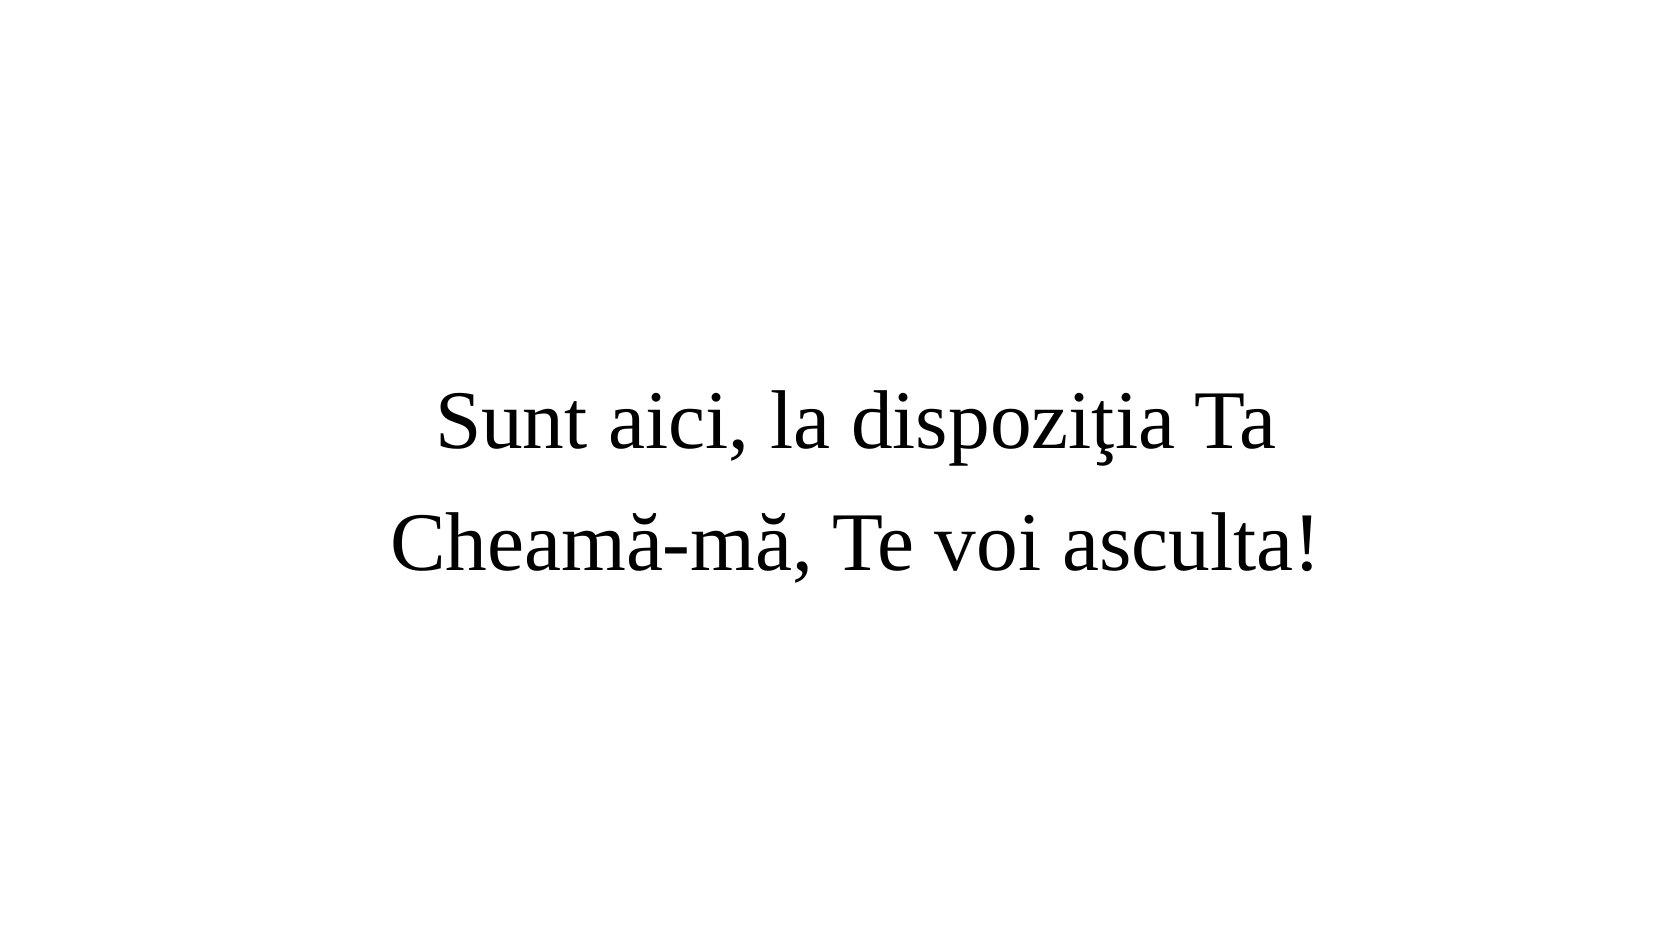

# Sunt aici, la dispoziţia Ta
Cheamă-mă, Te voi asculta!